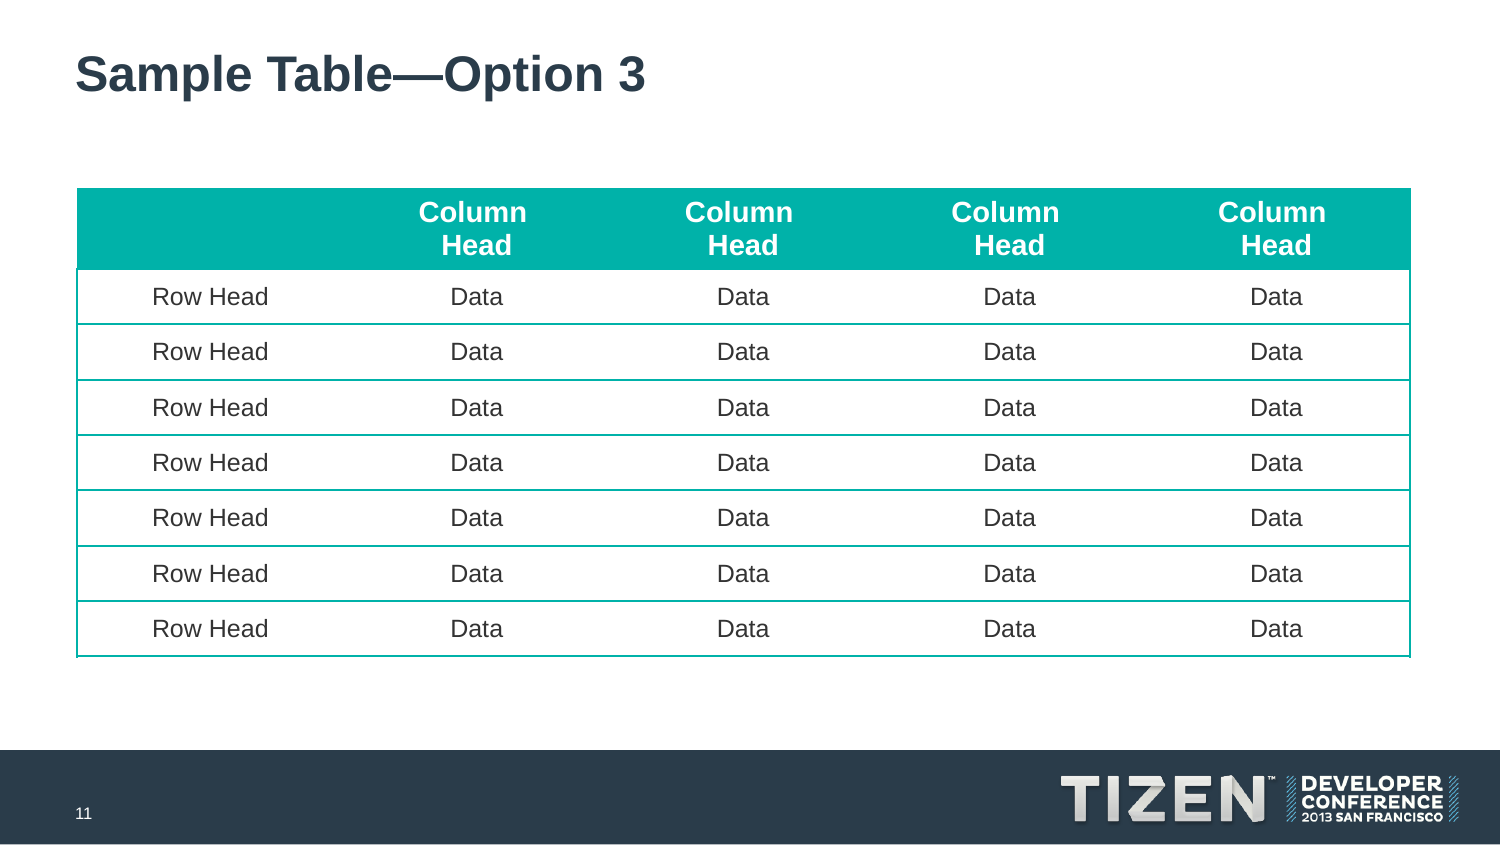

# Sample Table—Option 3
| | Column Head | Column Head | Column Head | Column Head |
| --- | --- | --- | --- | --- |
| Row Head | Data | Data | Data | Data |
| Row Head | Data | Data | Data | Data |
| Row Head | Data | Data | Data | Data |
| Row Head | Data | Data | Data | Data |
| Row Head | Data | Data | Data | Data |
| Row Head | Data | Data | Data | Data |
| Row Head | Data | Data | Data | Data |